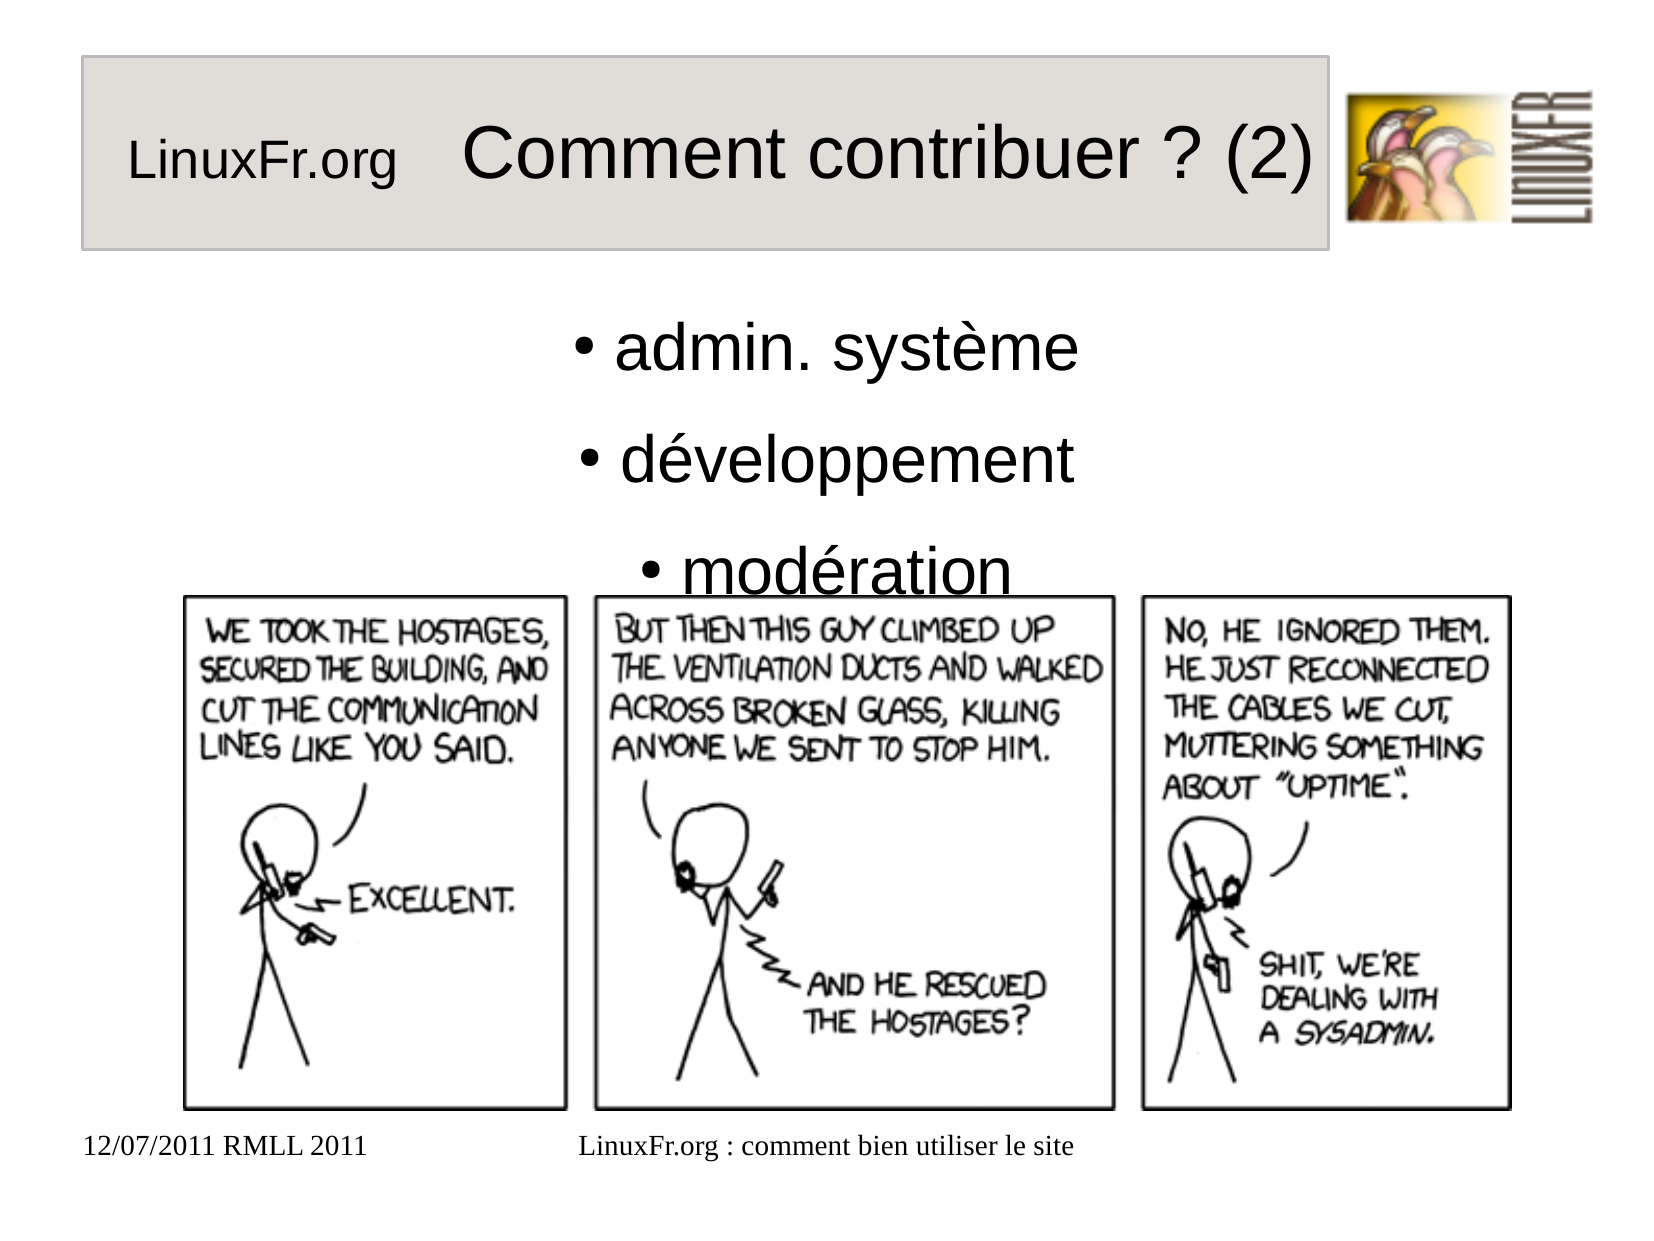

LinuxFr.org Comment contribuer ? (2)
# admin. système
 développement
 modération